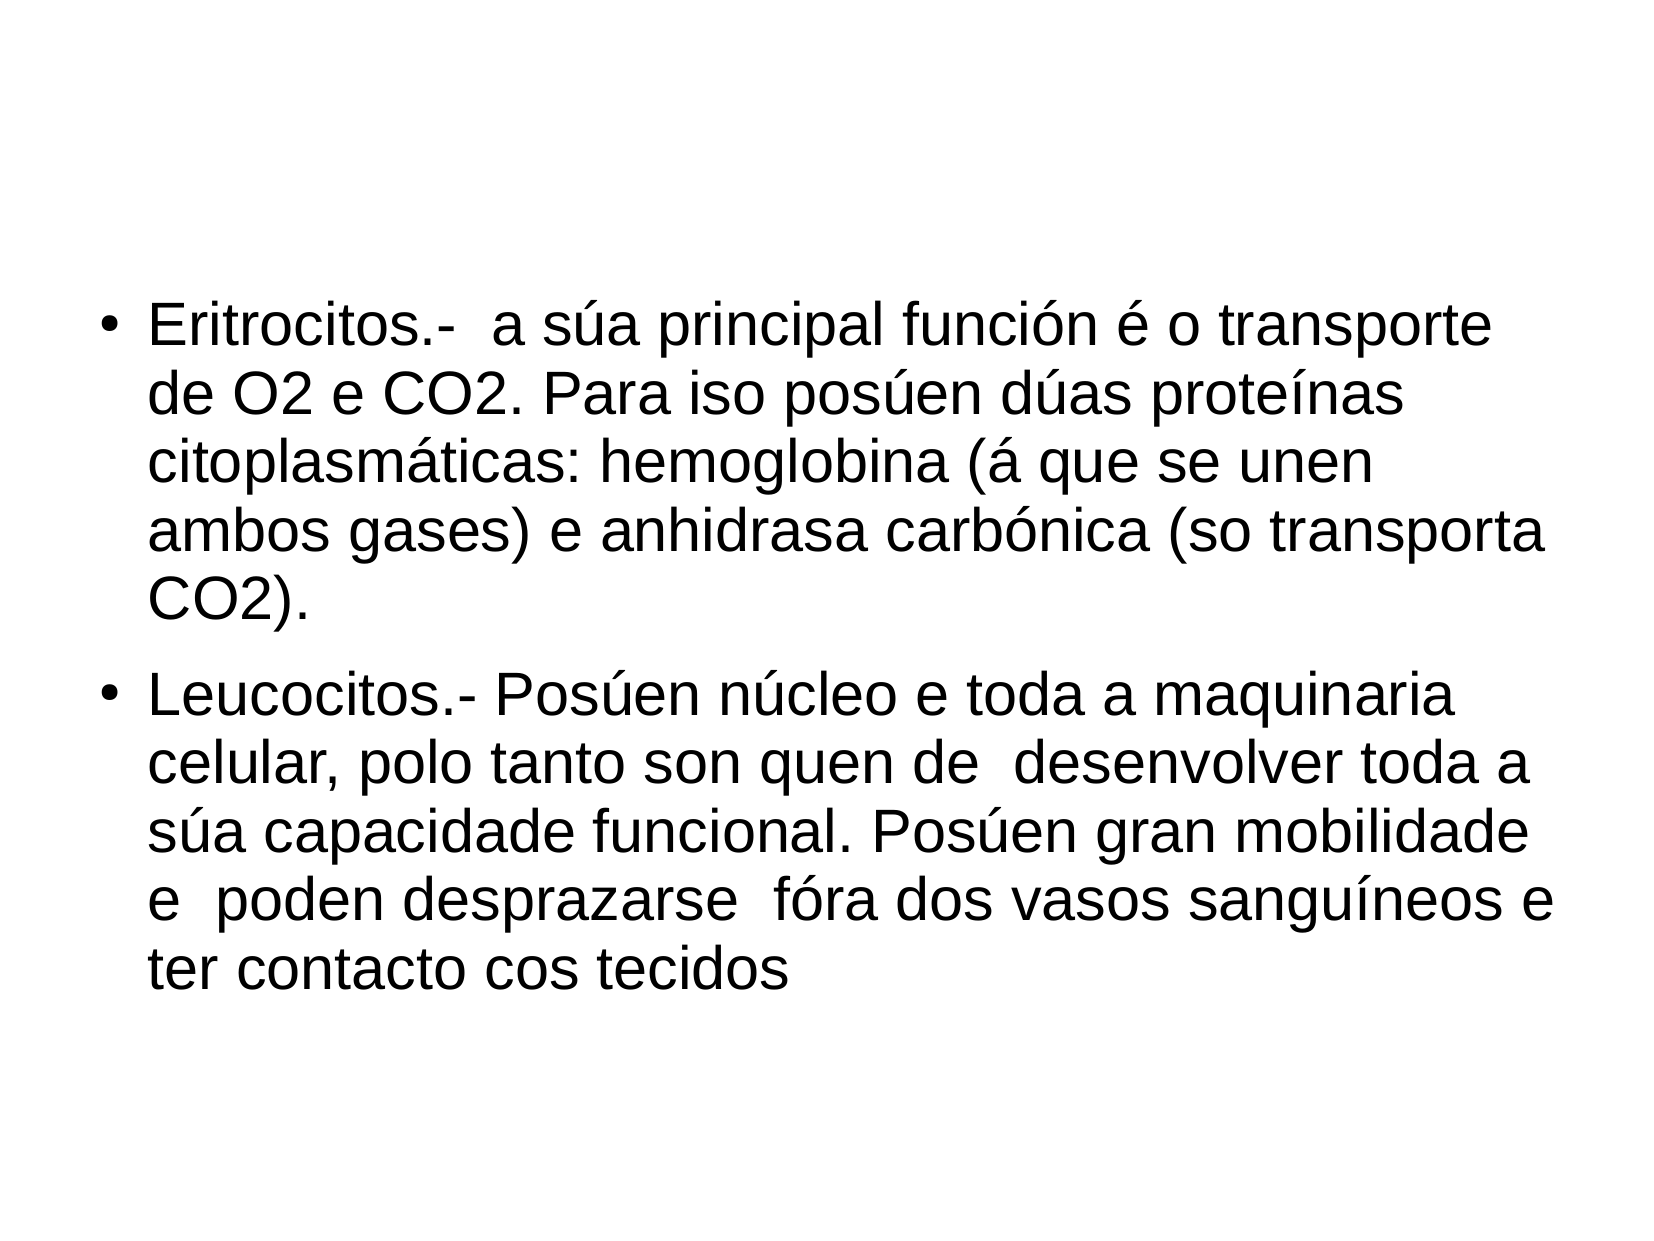

#
Eritrocitos.- a súa principal función é o transporte de O2 e CO2. Para iso posúen dúas proteínas citoplasmáticas: hemoglobina (á que se unen ambos gases) e anhidrasa carbónica (so transporta CO2).
Leucocitos.- Posúen núcleo e toda a maquinaria celular, polo tanto son quen de desenvolver toda a súa capacidade funcional. Posúen gran mobilidade e poden desprazarse fóra dos vasos sanguíneos e ter contacto cos tecidos